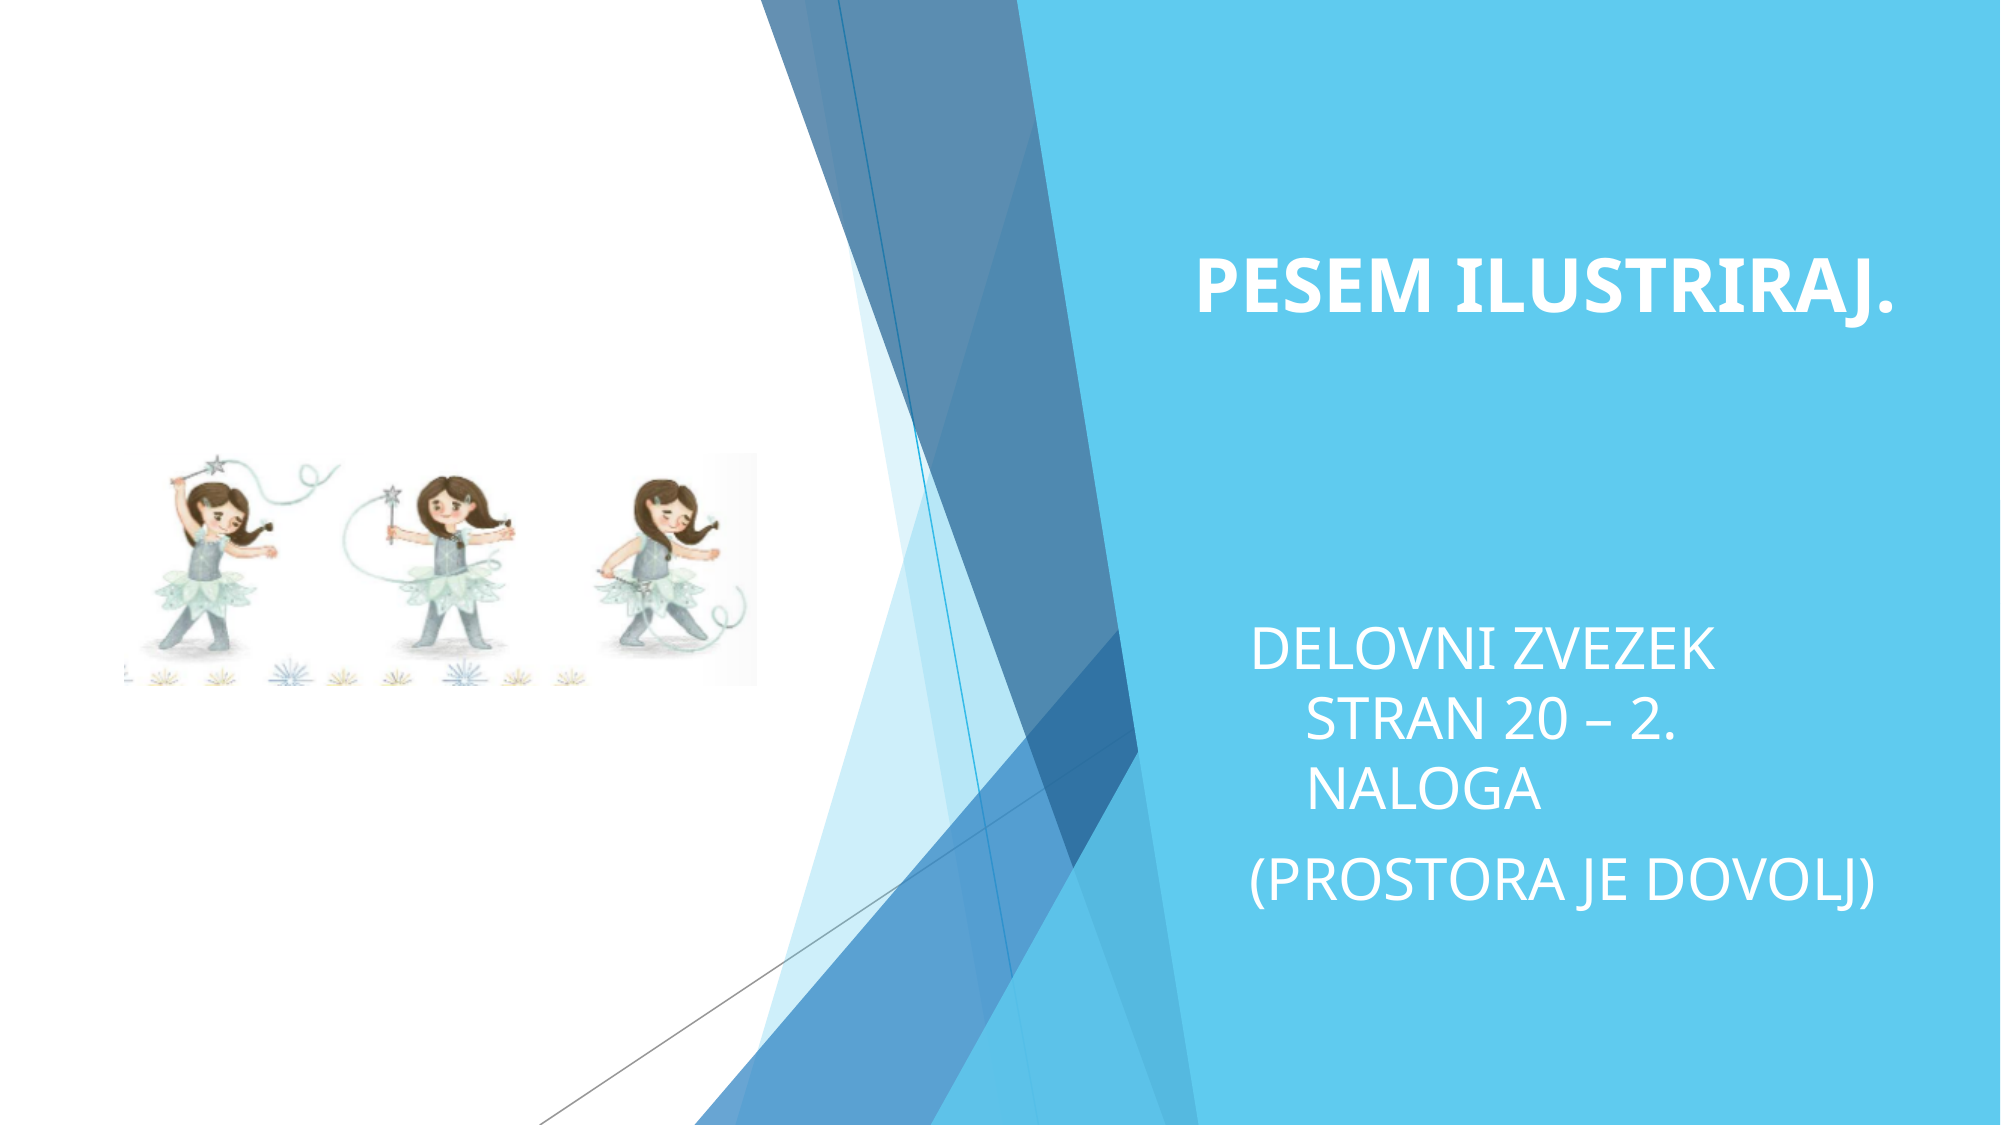

# PESEM ILUSTRIRAJ.
DELOVNI ZVEZEK STRAN 20 – 2. NALOGA
(PROSTORA JE DOVOLJ)